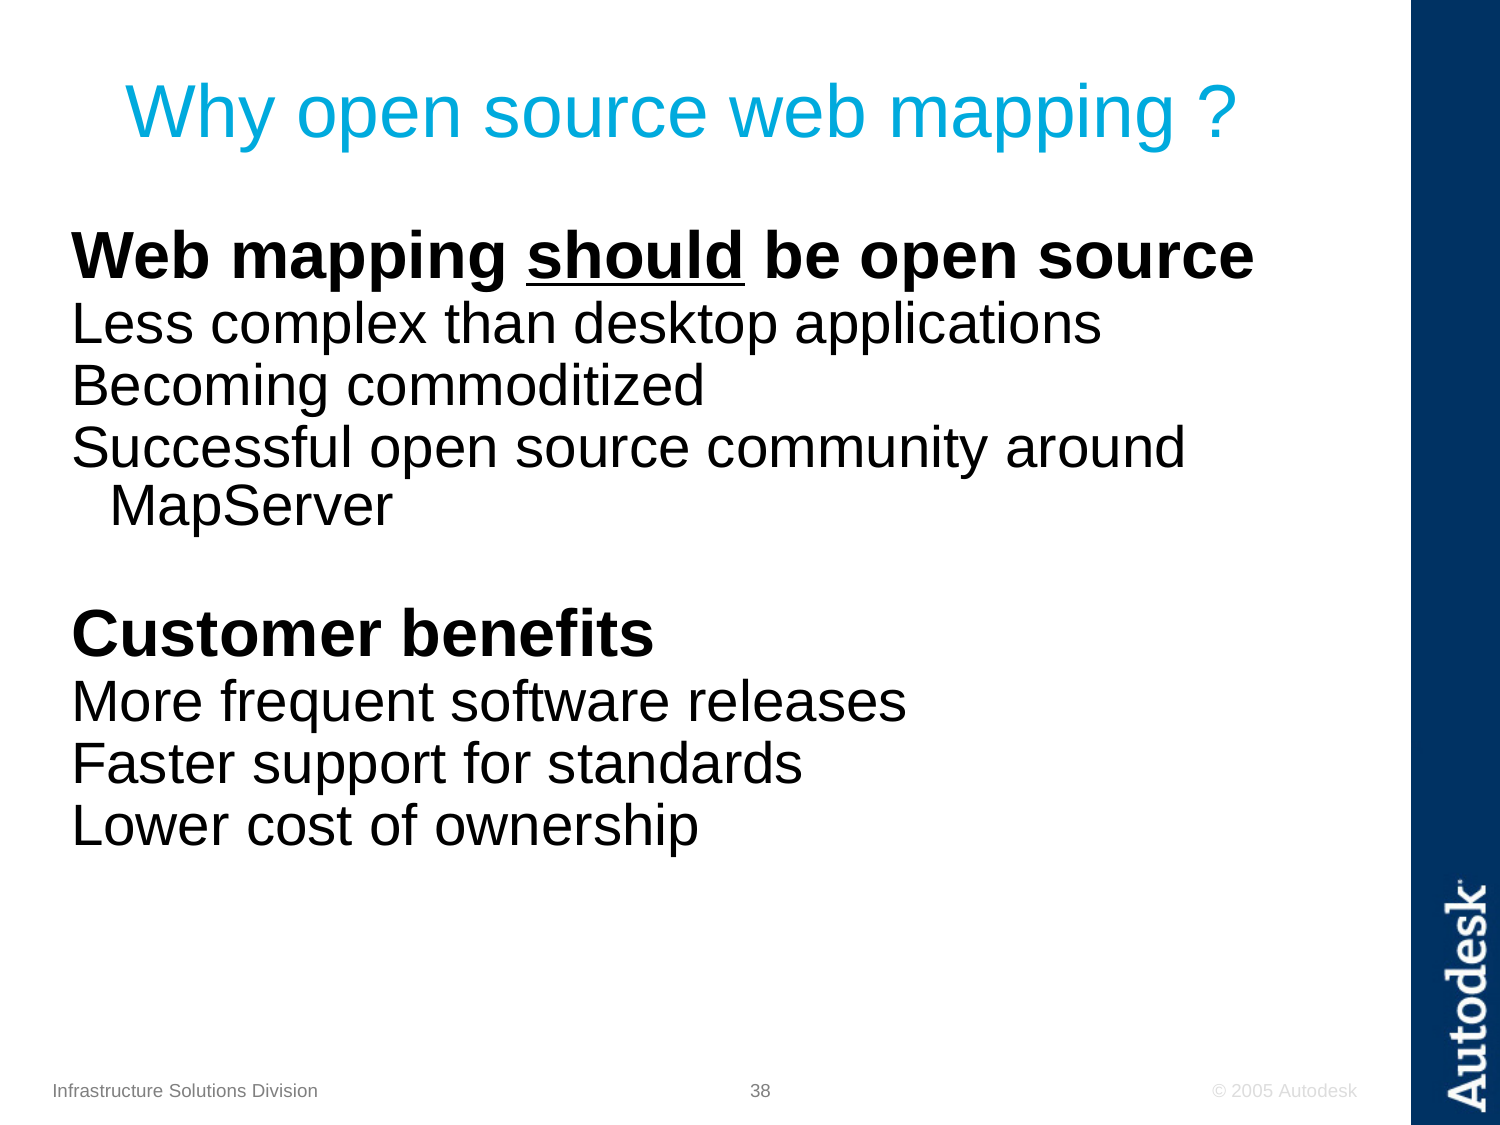

# Why open source web mapping ?
Web mapping should be open source
Less complex than desktop applications
Becoming commoditized
Successful open source community around MapServer
Customer benefits
More frequent software releases
Faster support for standards
Lower cost of ownership